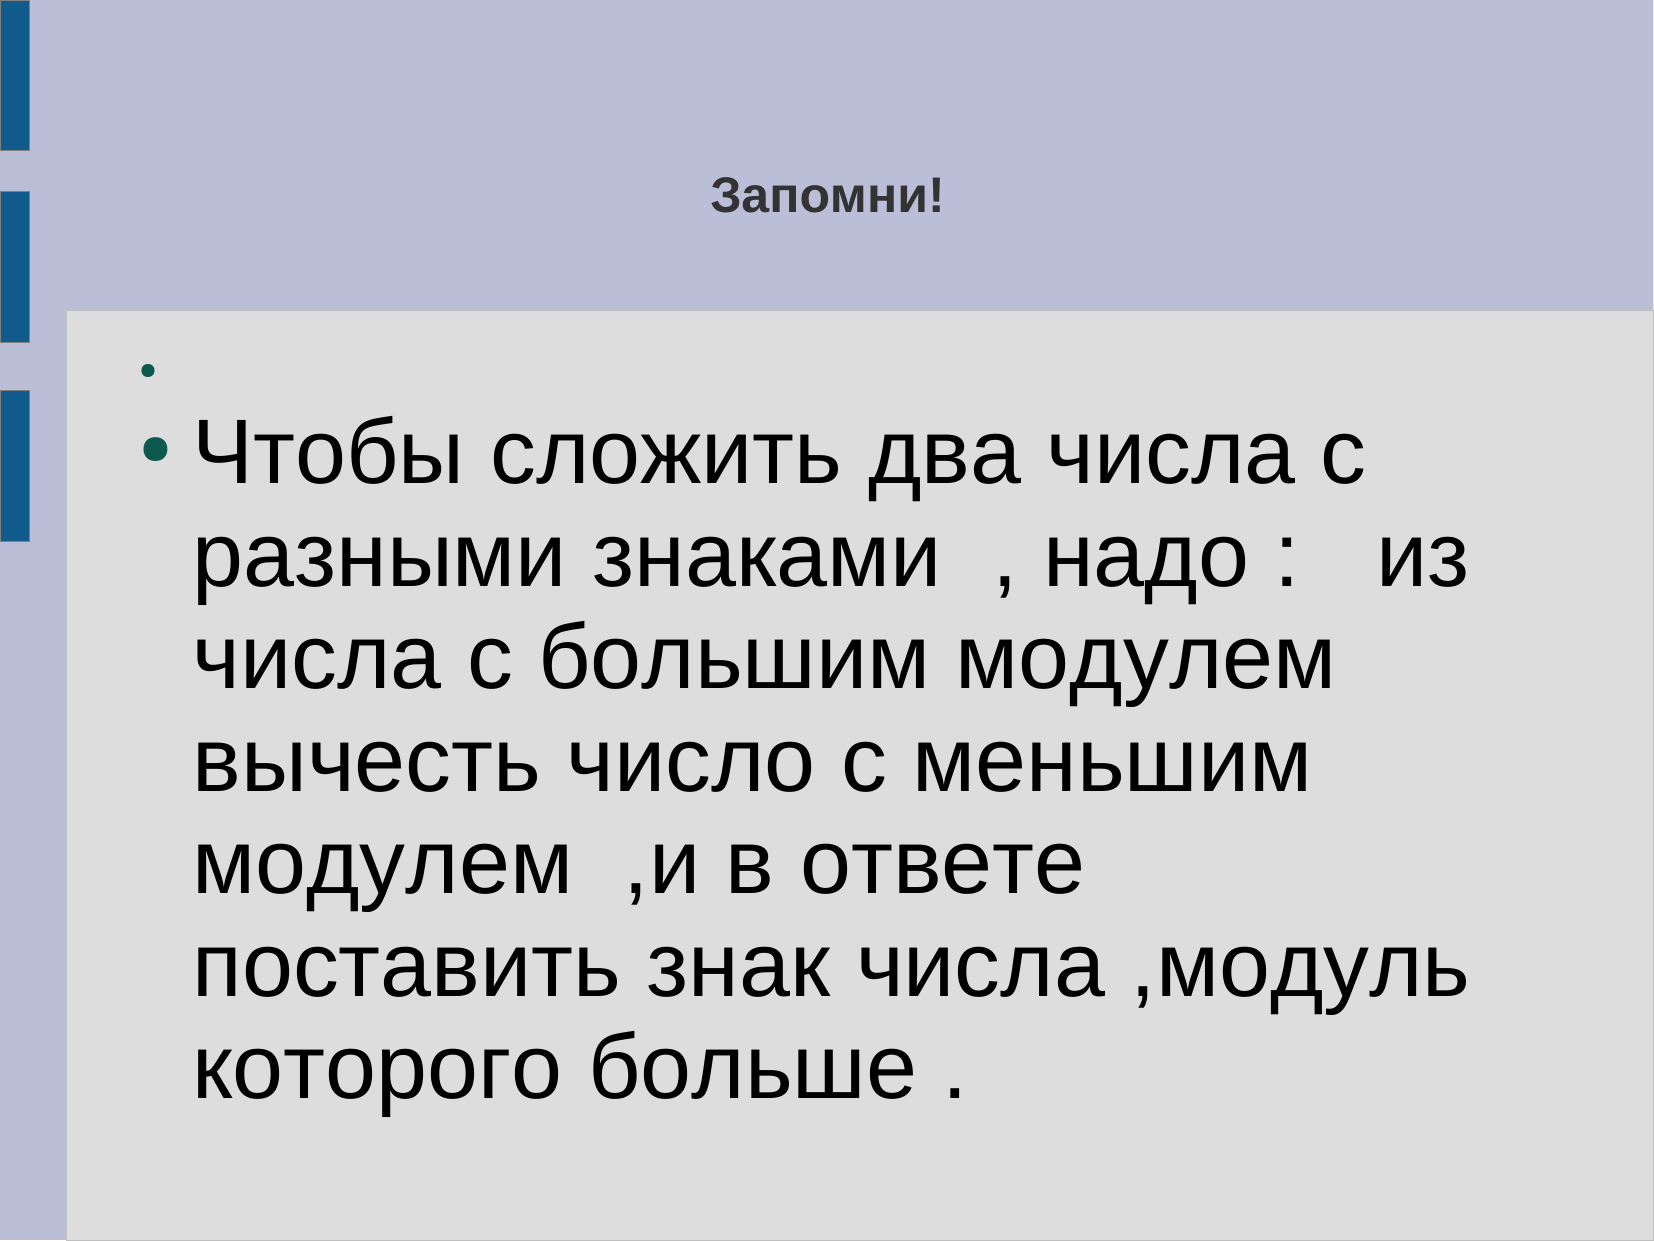

# Запомни!
Чтобы сложить два числа с разными знаками , надо : из числа с большим модулем вычесть число с меньшим модулем ,и в ответе поставить знак числа ,модуль которого больше .